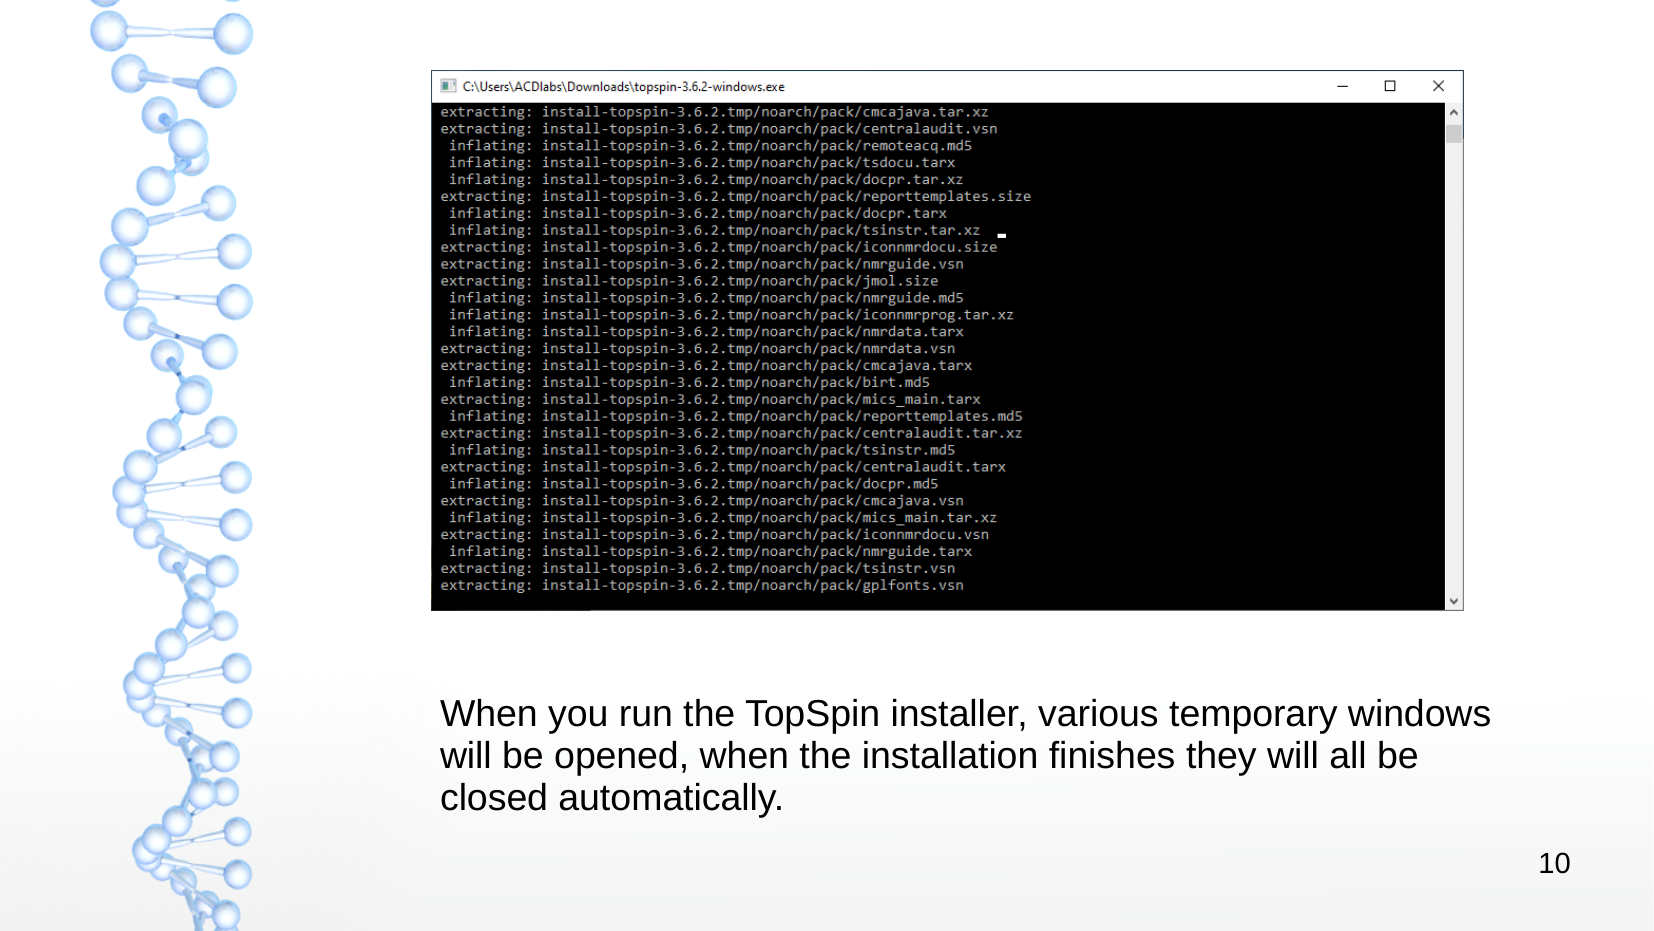

When you run the TopSpin installer, various temporary windows
will be opened, when the installation finishes they will all be
closed automatically.
10